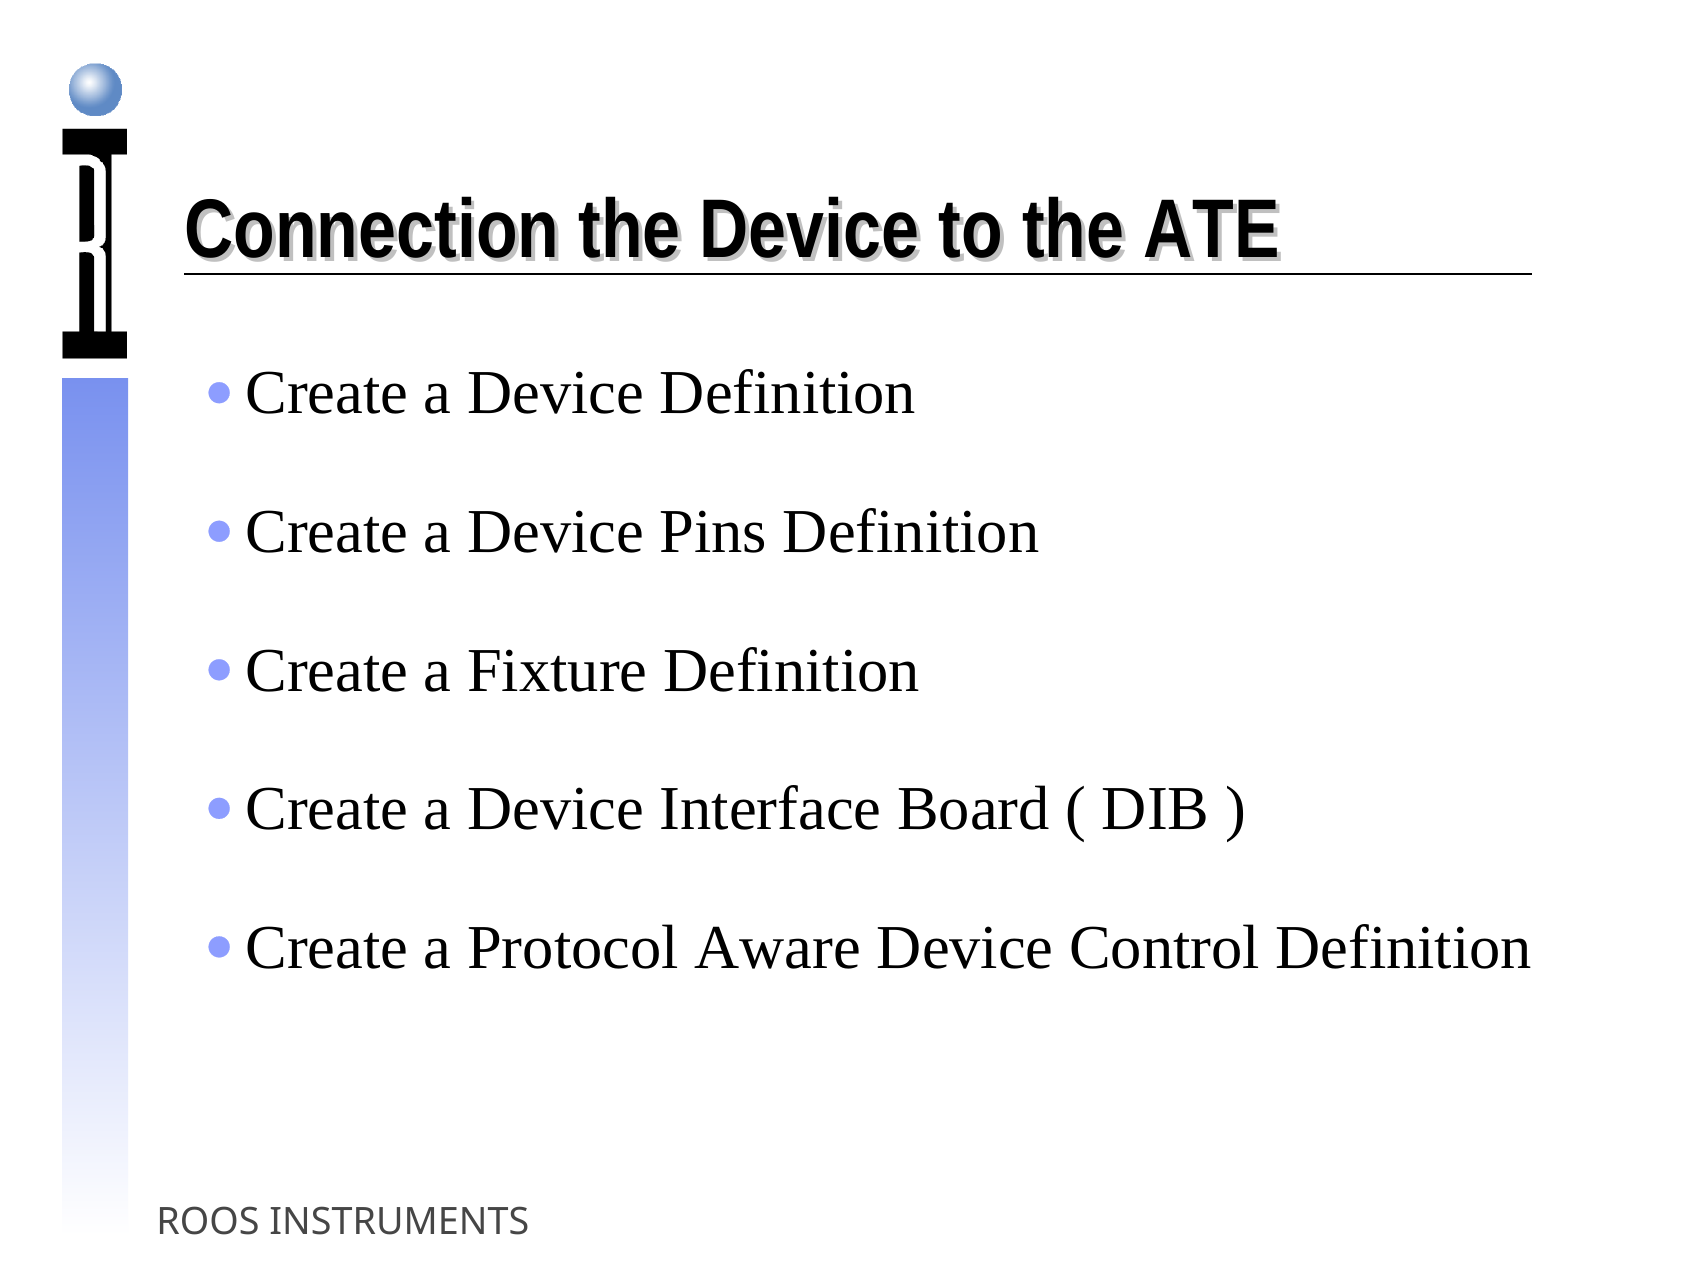

Connection the Device to the ATE
Create a Device Definition
Create a Device Pins Definition
Create a Fixture Definition
Create a Device Interface Board ( DIB )
Create a Protocol Aware Device Control Definition